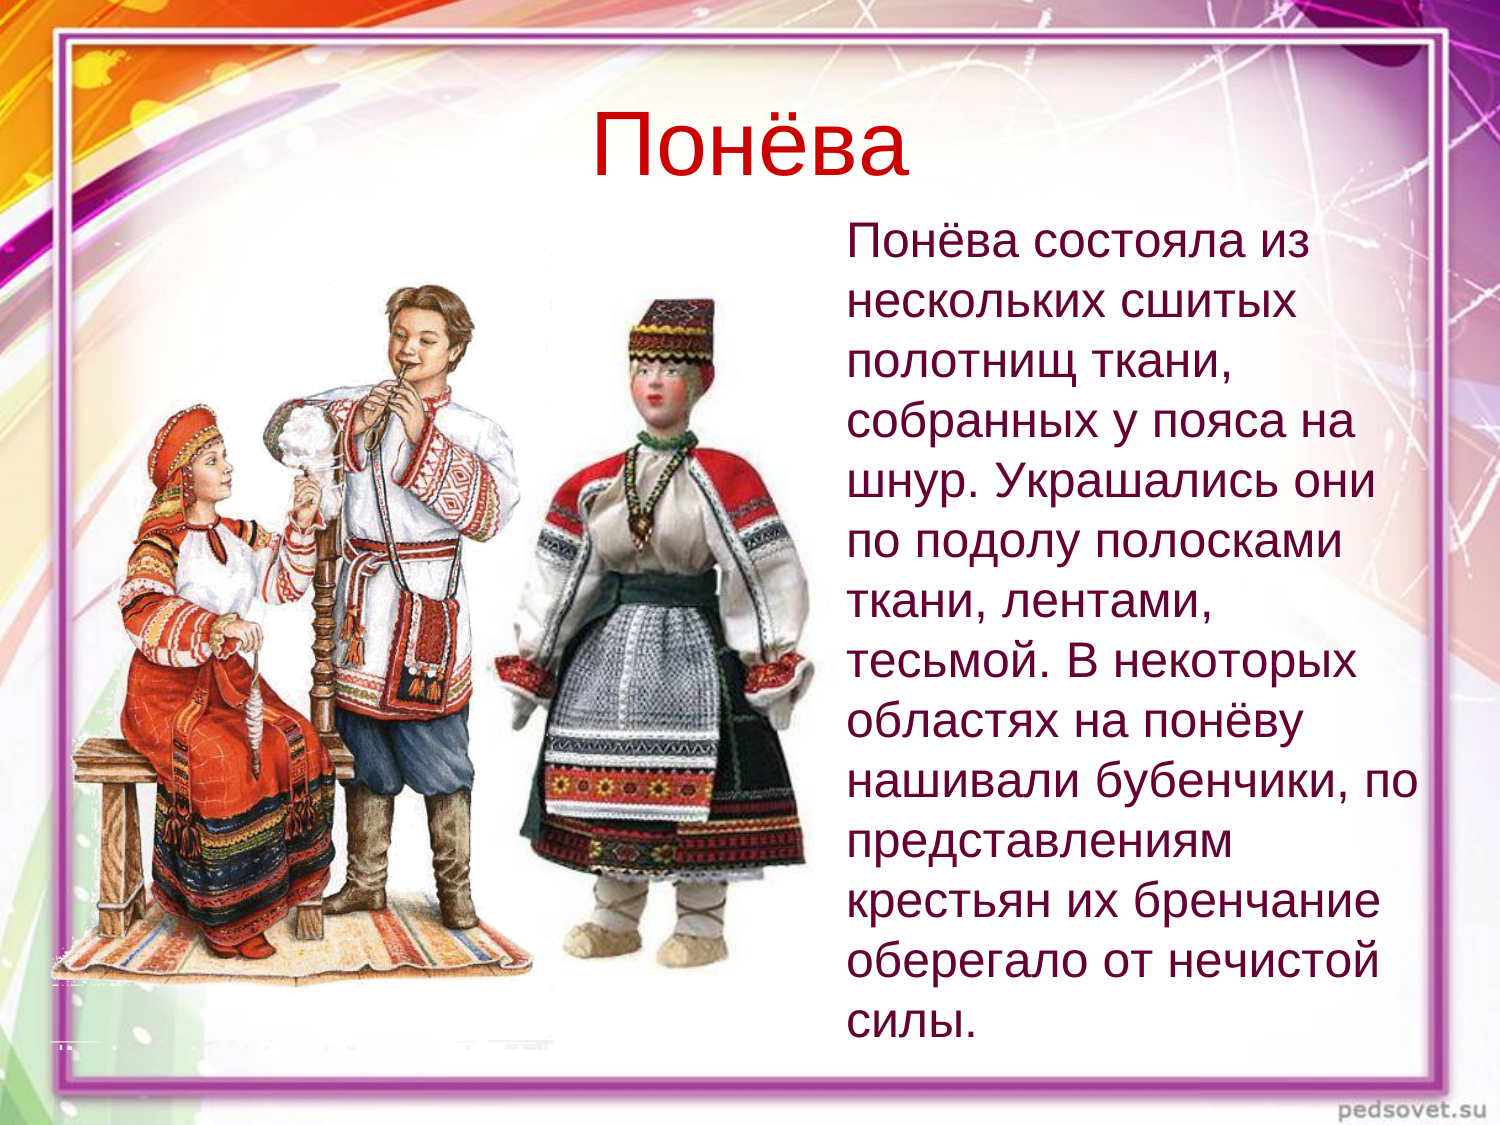

# Понёва
Понёва состояла из нескольких сшитых полотнищ ткани, собранных у пояса на шнур. Украшались они по подолу полосками ткани, лентами, тесьмой. В некоторых областях на понёву нашивали бубенчики, по представлениям крестьян их бренчание оберегало от нечистой силы.